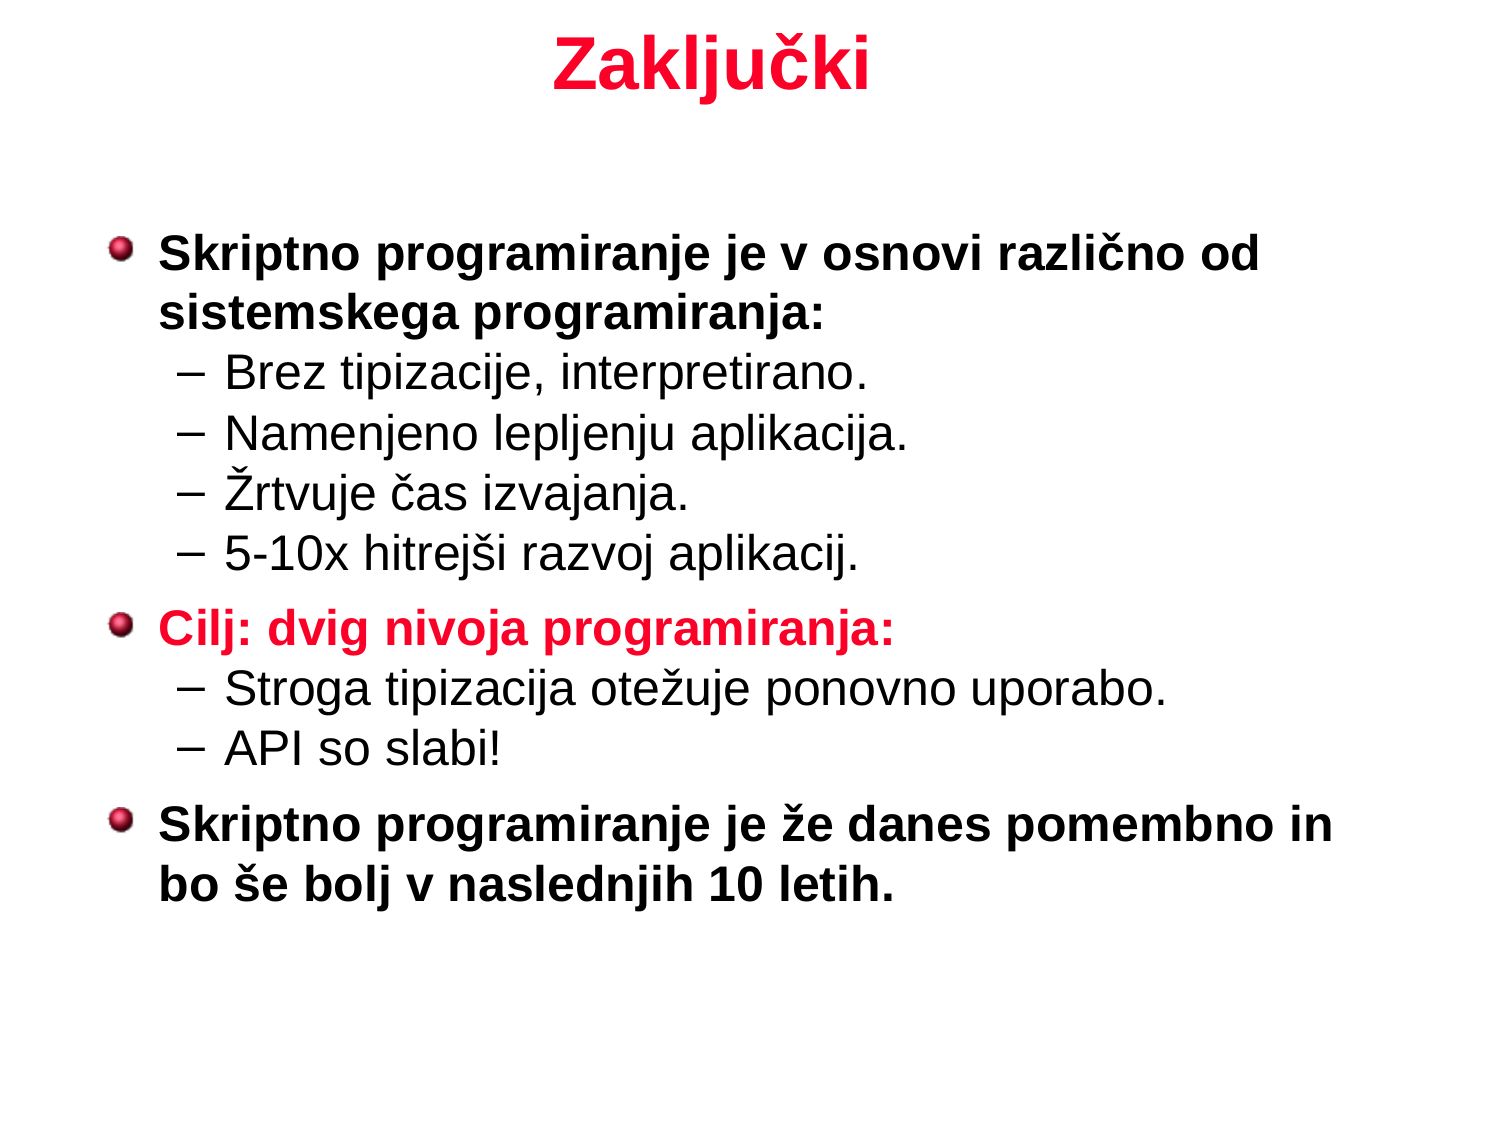

# Zaključki
Skriptno programiranje je v osnovi različno od sistemskega programiranja:
Brez tipizacije, interpretirano.
Namenjeno lepljenju aplikacija.
Žrtvuje čas izvajanja.
5-10x hitrejši razvoj aplikacij.
Cilj: dvig nivoja programiranja:
Stroga tipizacija otežuje ponovno uporabo.
API so slabi!
Skriptno programiranje je že danes pomembno in bo še bolj v naslednjih 10 letih.